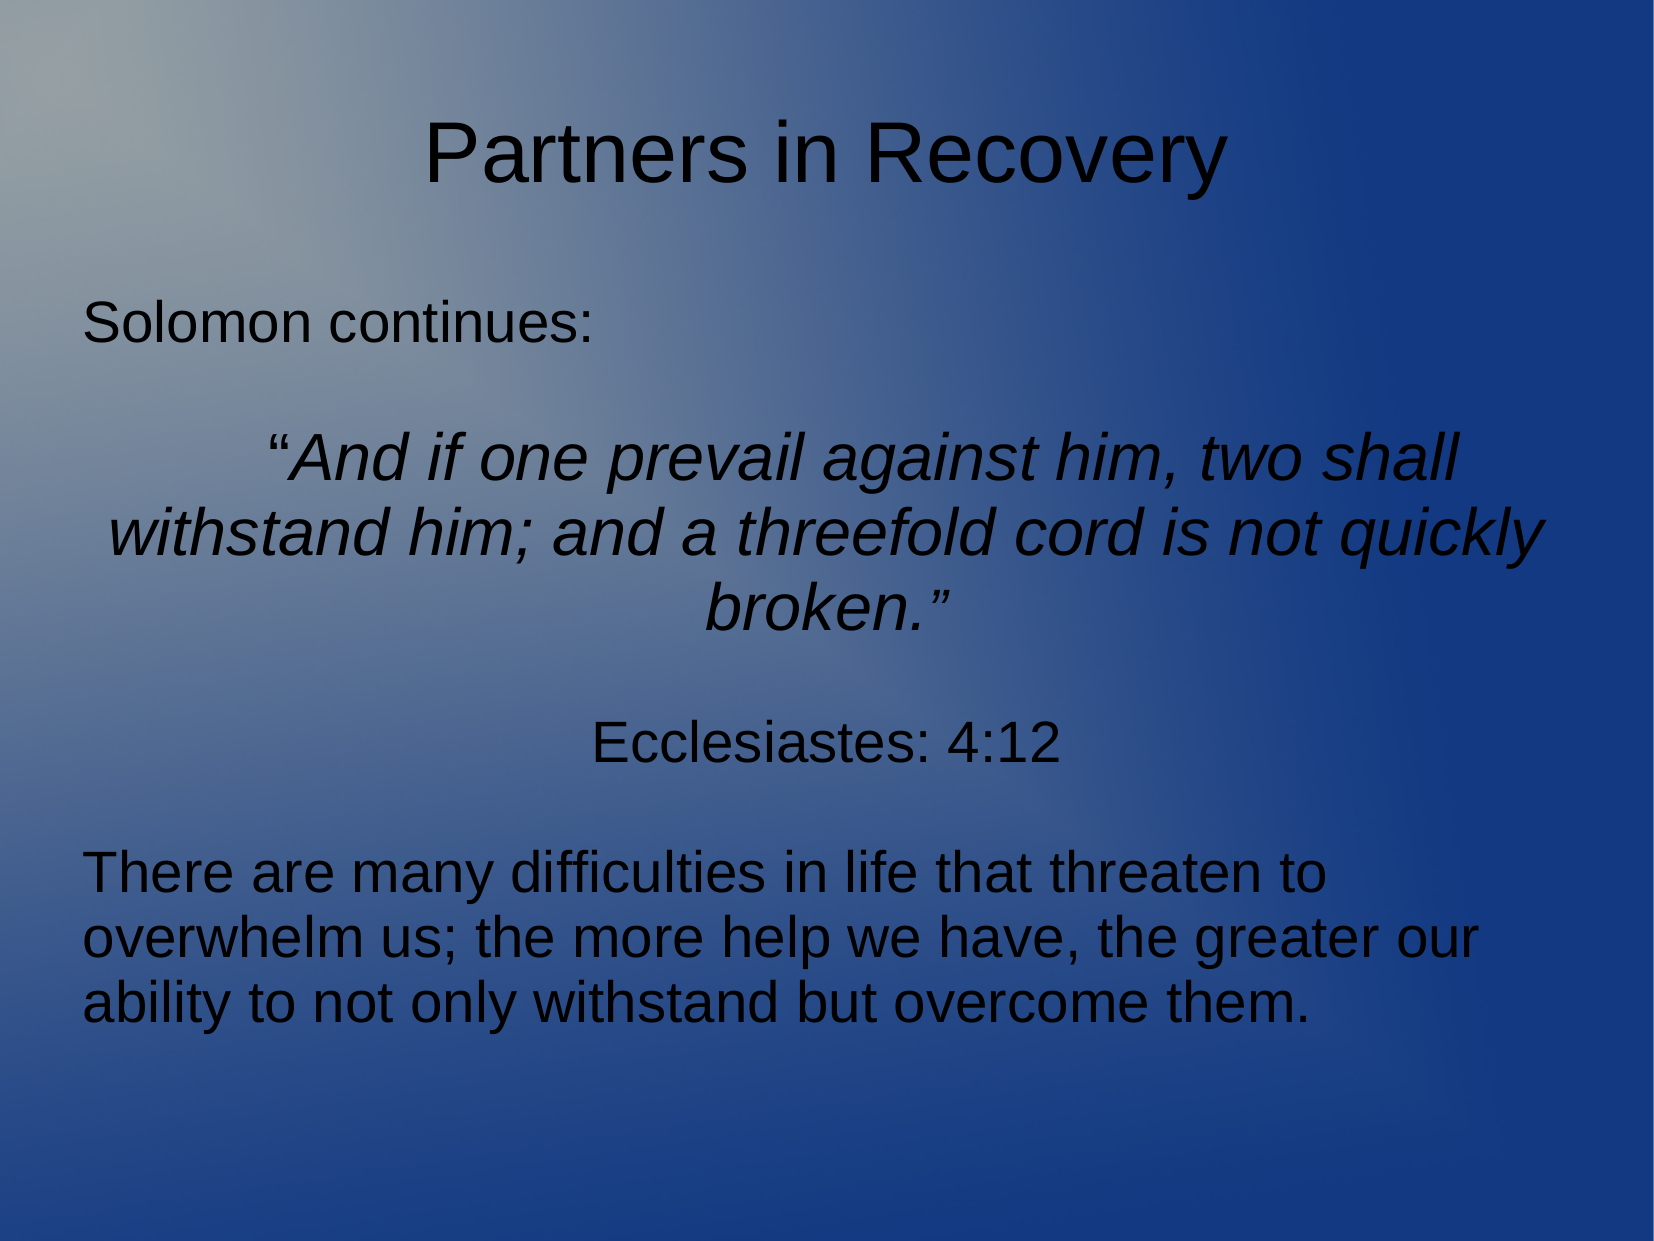

# Partners in Recovery
Solomon continues:
	“And if one prevail against him, two shall withstand him; and a threefold cord is not quickly broken.”
Ecclesiastes: 4:12
There are many difficulties in life that threaten to overwhelm us; the more help we have, the greater our ability to not only withstand but overcome them.